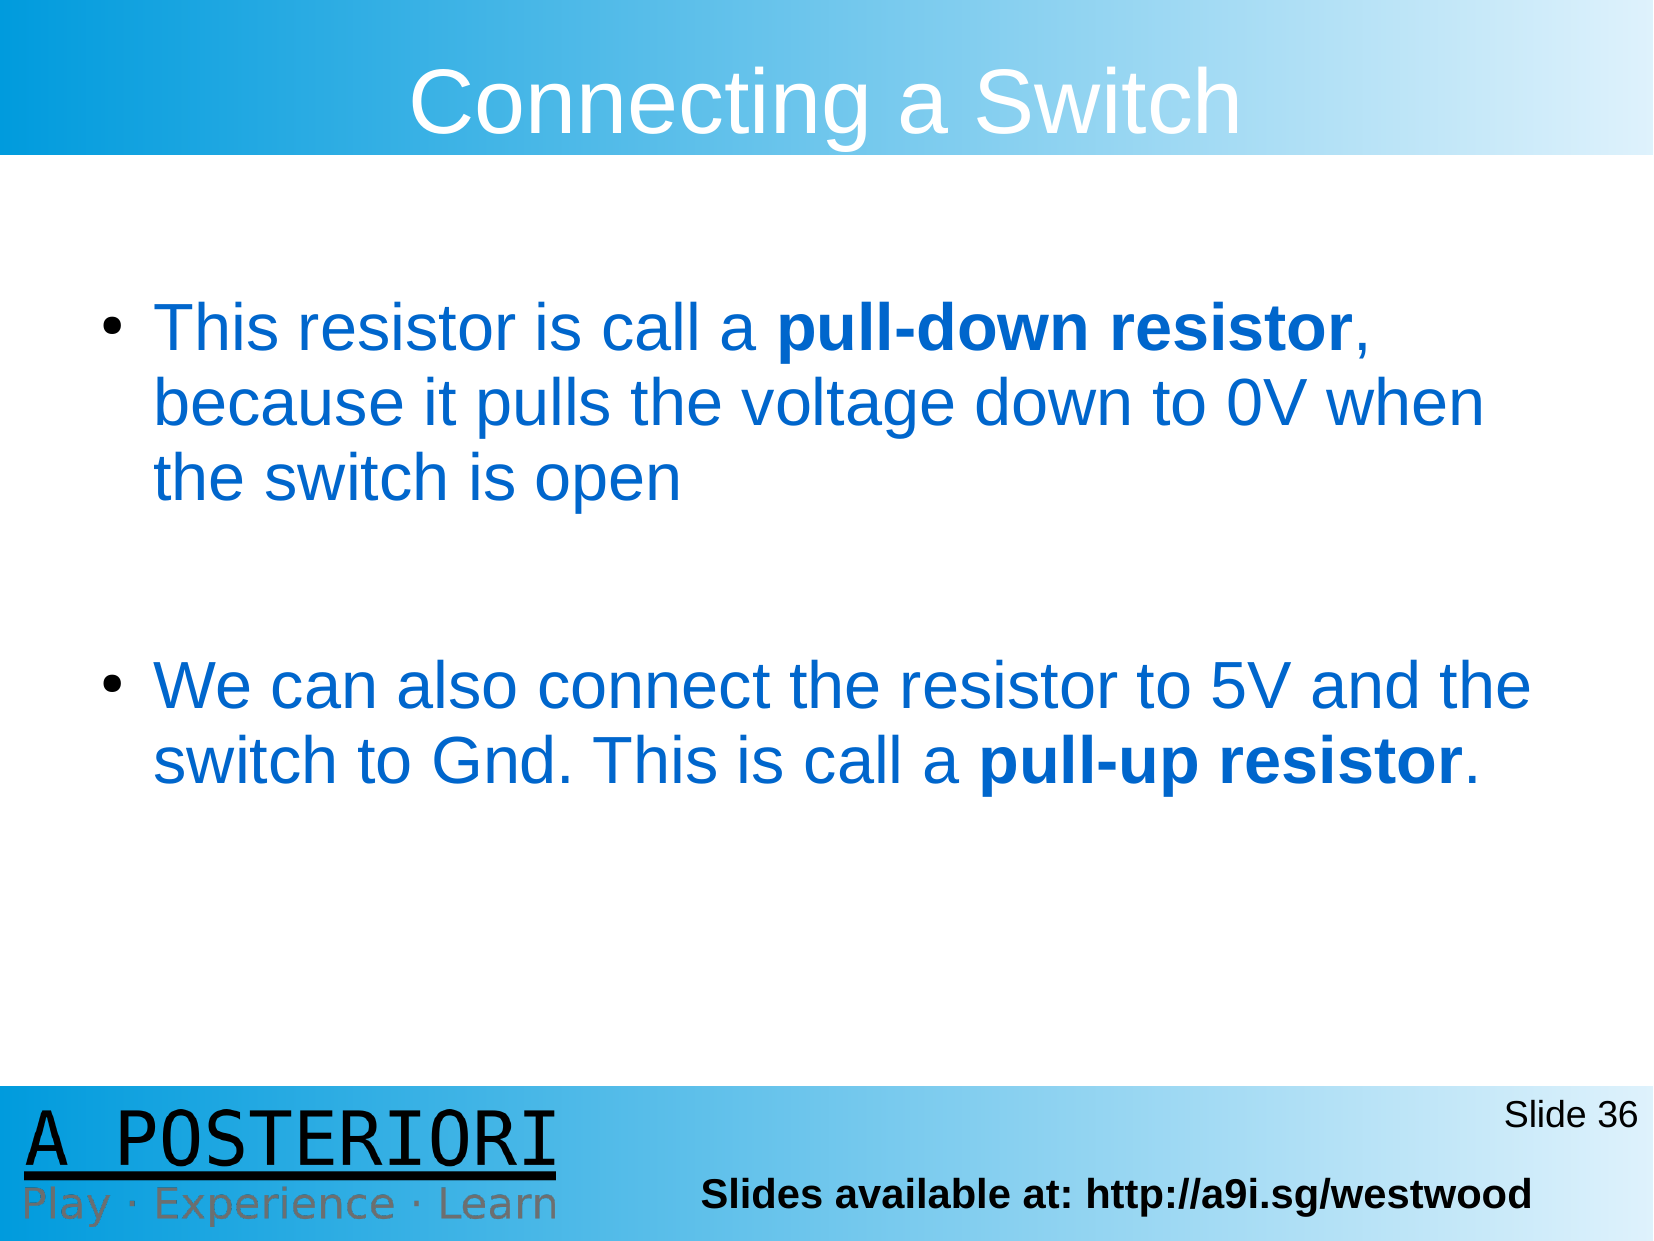

# Connecting a Switch
This resistor is call a pull-down resistor, because it pulls the voltage down to 0V when the switch is open
We can also connect the resistor to 5V and the switch to Gnd. This is call a pull-up resistor.